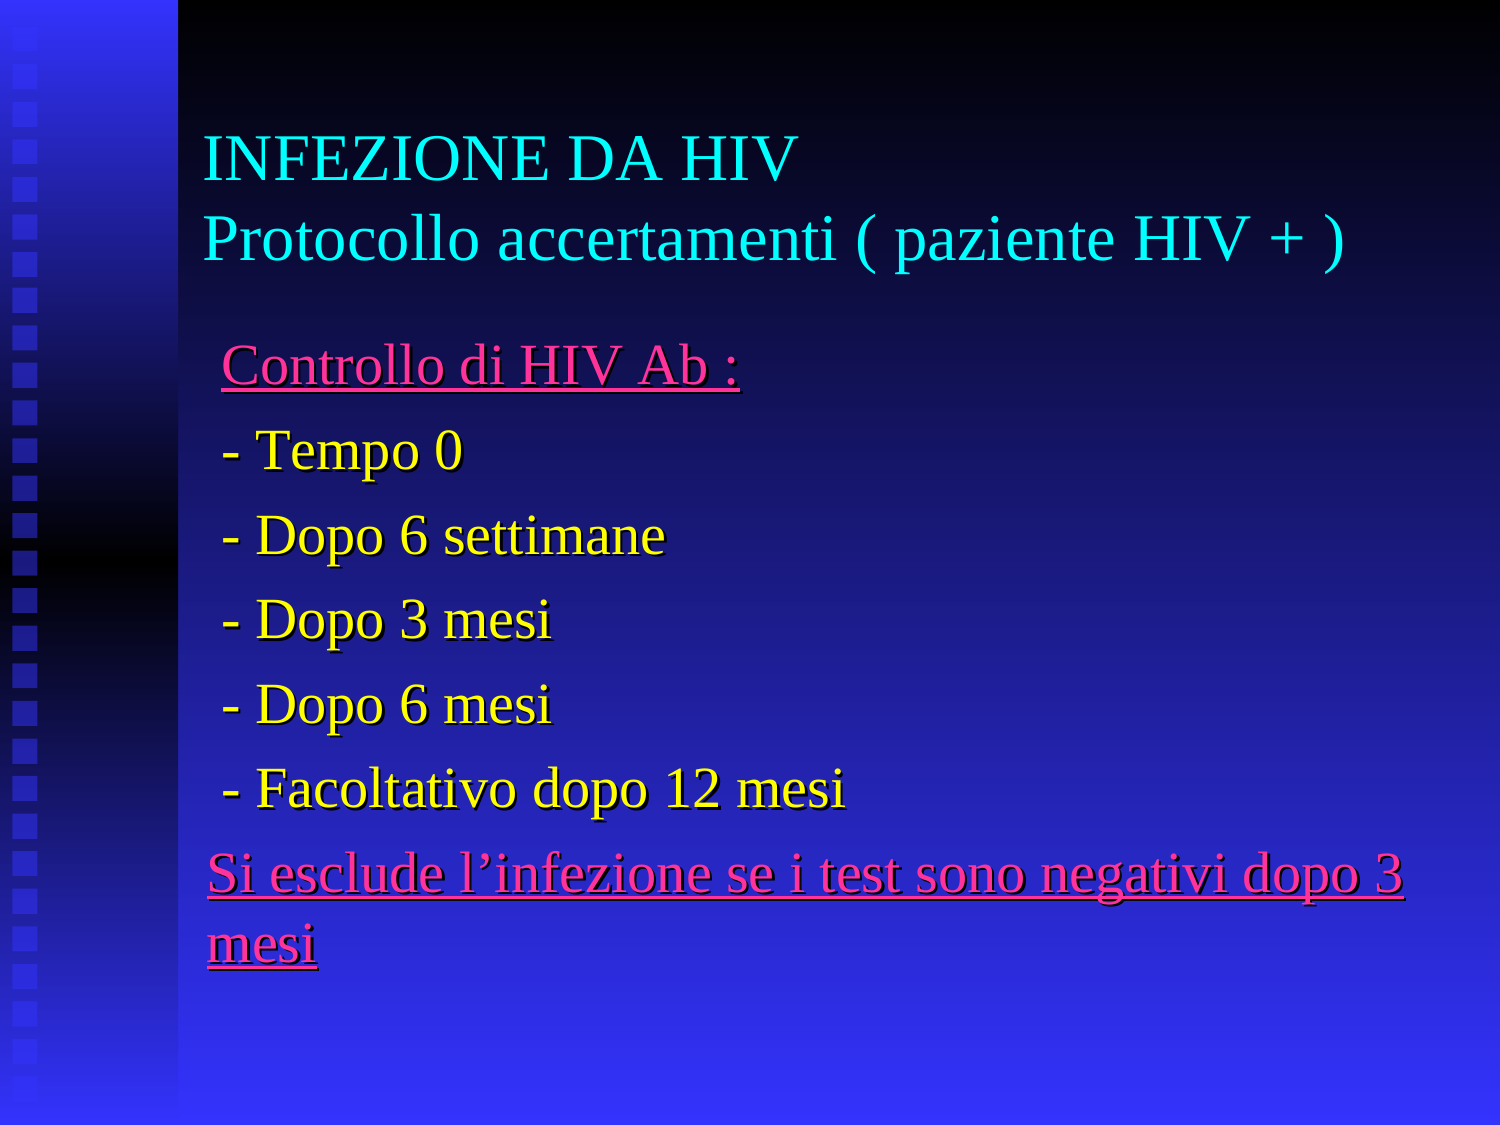

INFEZIONE DA HIV
Protocollo accertamenti ( paziente HIV + )
 Controllo di HIV Ab :
 - Tempo 0
 - Dopo 6 settimane
 - Dopo 3 mesi
 - Dopo 6 mesi
 - Facoltativo dopo 12 mesi
Si esclude l’infezione se i test sono negativi dopo 3 mesi